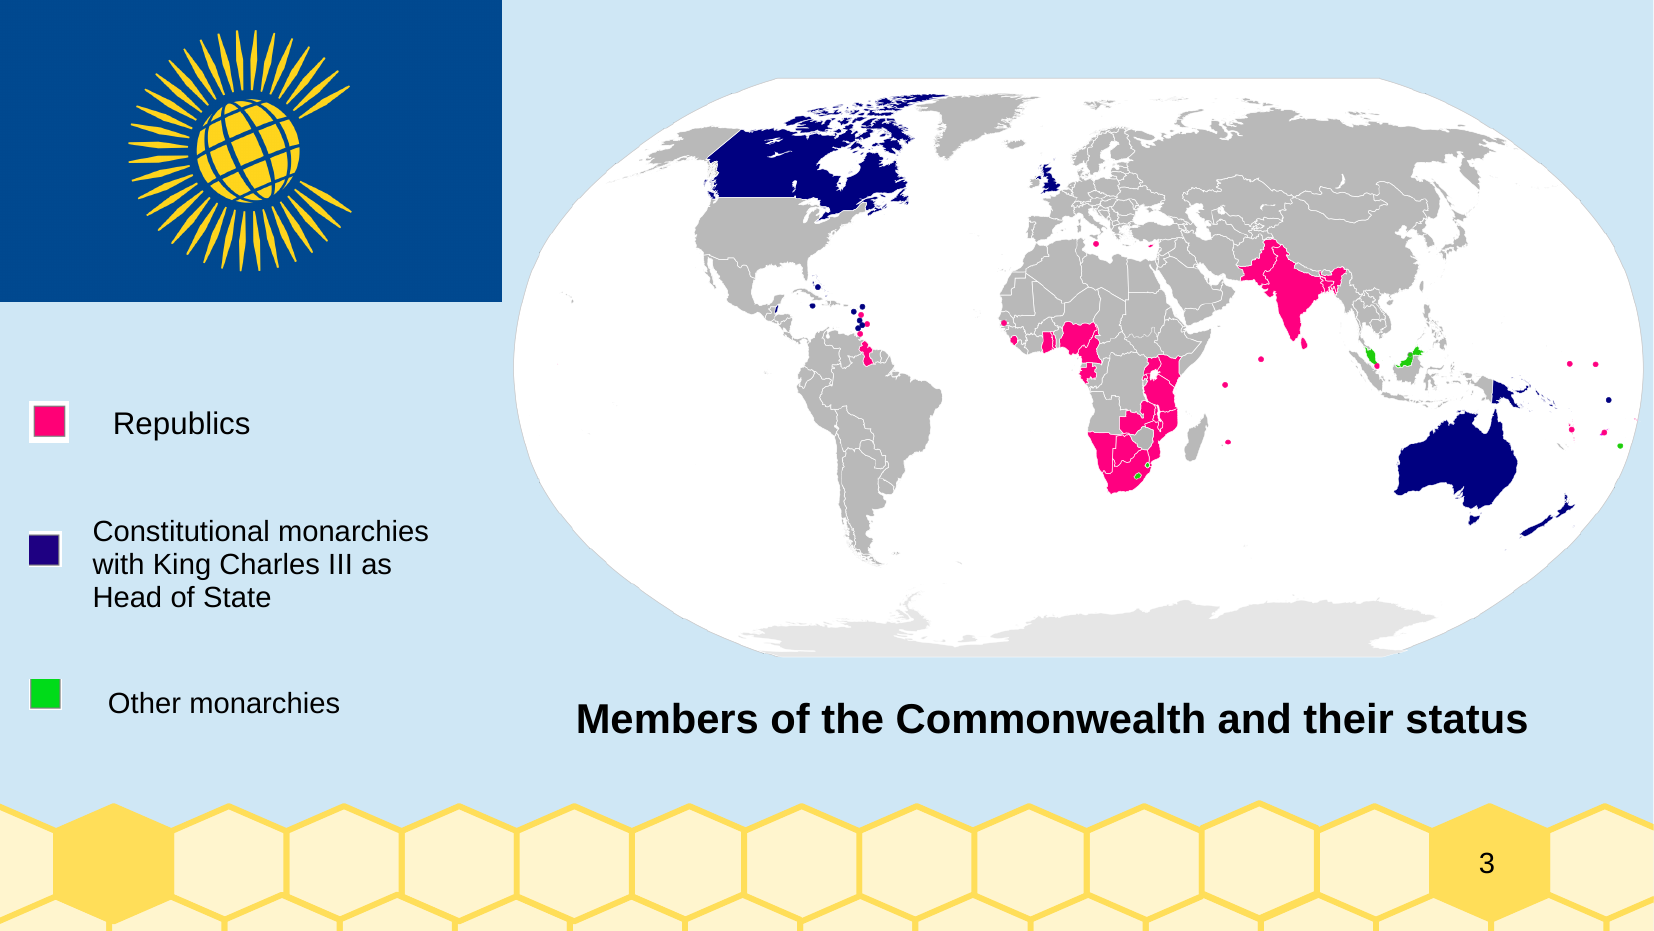

Republics
Constitutional monarchies
with King Charles III as
Head of State
Other monarchies
Members of the Commonwealth and their status